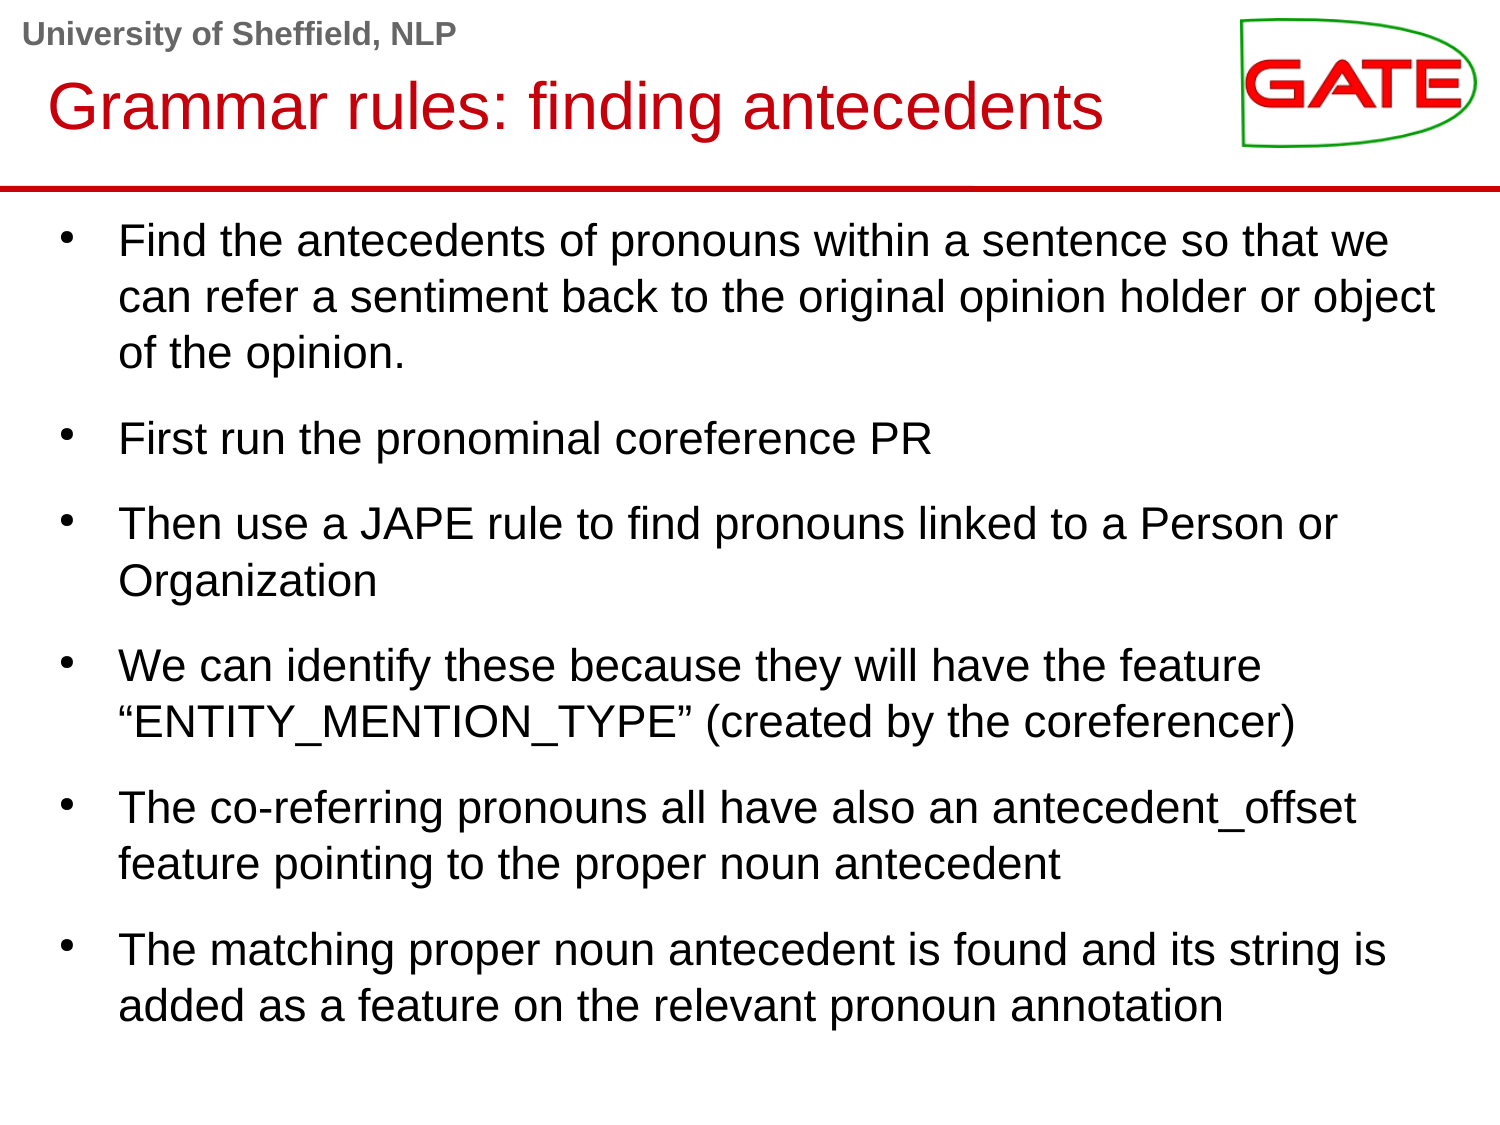

# Grammar rules: finding antecedents
Find the antecedents of pronouns within a sentence so that we can refer a sentiment back to the original opinion holder or object of the opinion.
First run the pronominal coreference PR
Then use a JAPE rule to find pronouns linked to a Person or Organization
We can identify these because they will have the feature “ENTITY_MENTION_TYPE” (created by the coreferencer)
The co-referring pronouns all have also an antecedent_offset feature pointing to the proper noun antecedent
The matching proper noun antecedent is found and its string is added as a feature on the relevant pronoun annotation